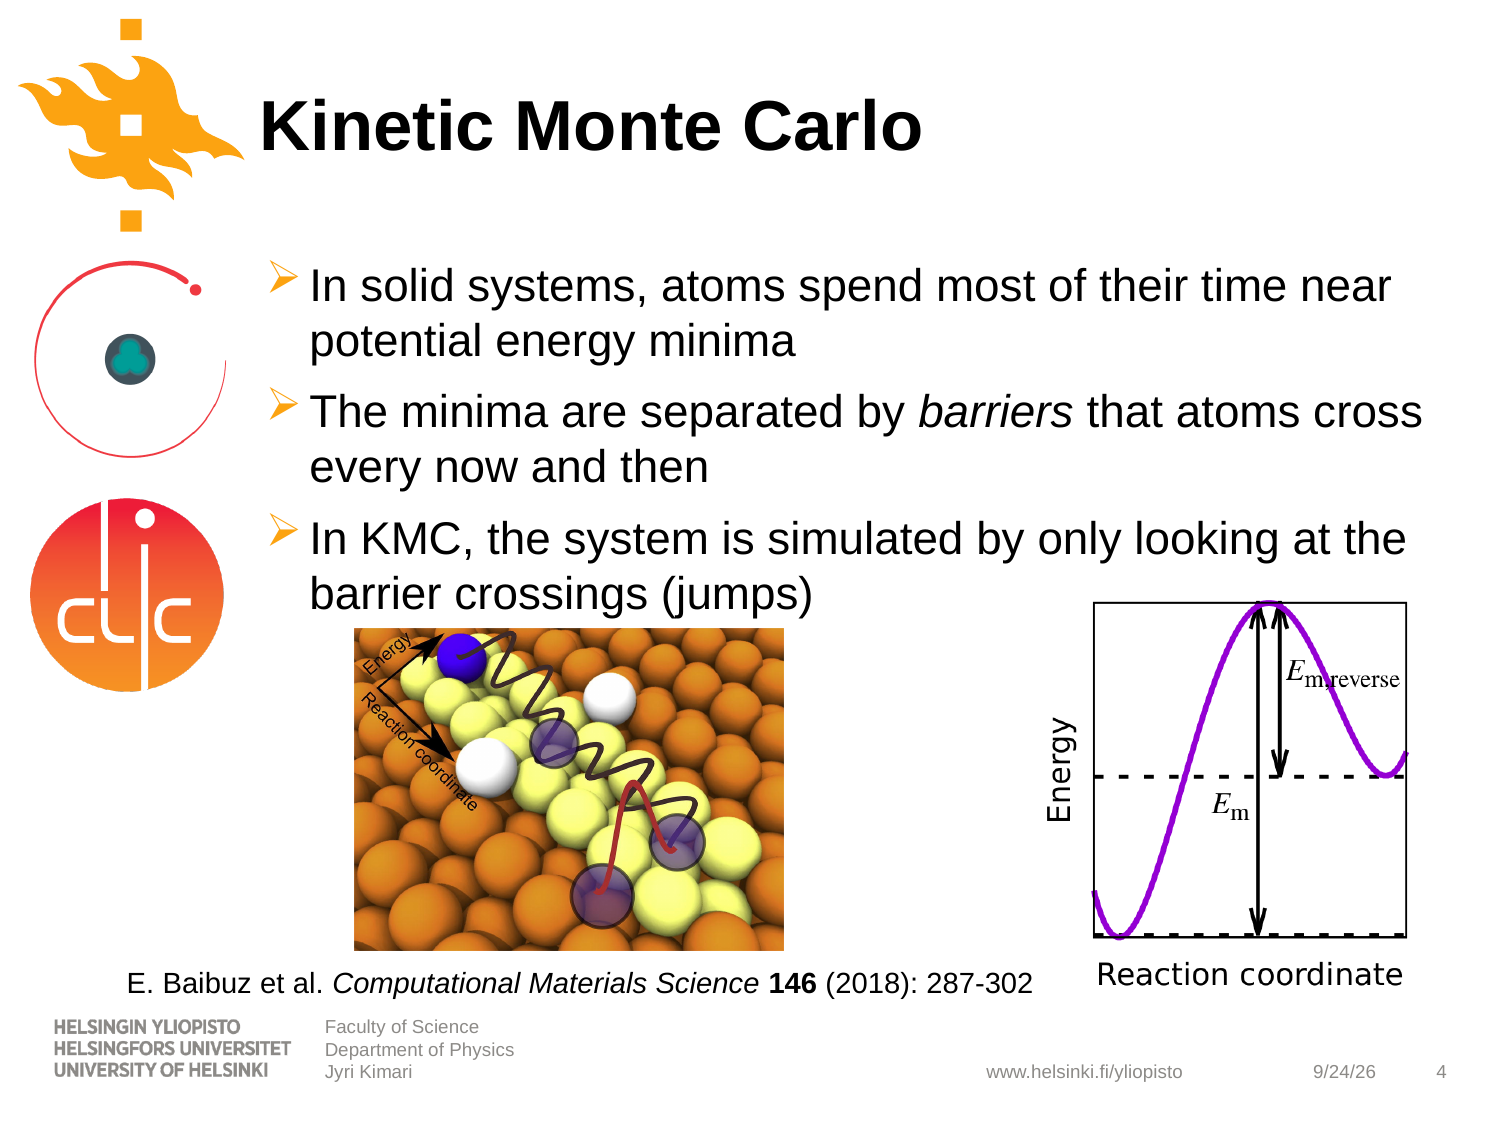

# Kinetic Monte Carlo
In solid systems, atoms spend most of their time near potential energy minima
The minima are separated by barriers that atoms cross every now and then
In KMC, the system is simulated by only looking at the barrier crossings (jumps)
E. Baibuz et al. Computational Materials Science 146 (2018): 287-302
Faculty of Science
Department of Physics
Jyri Kimari